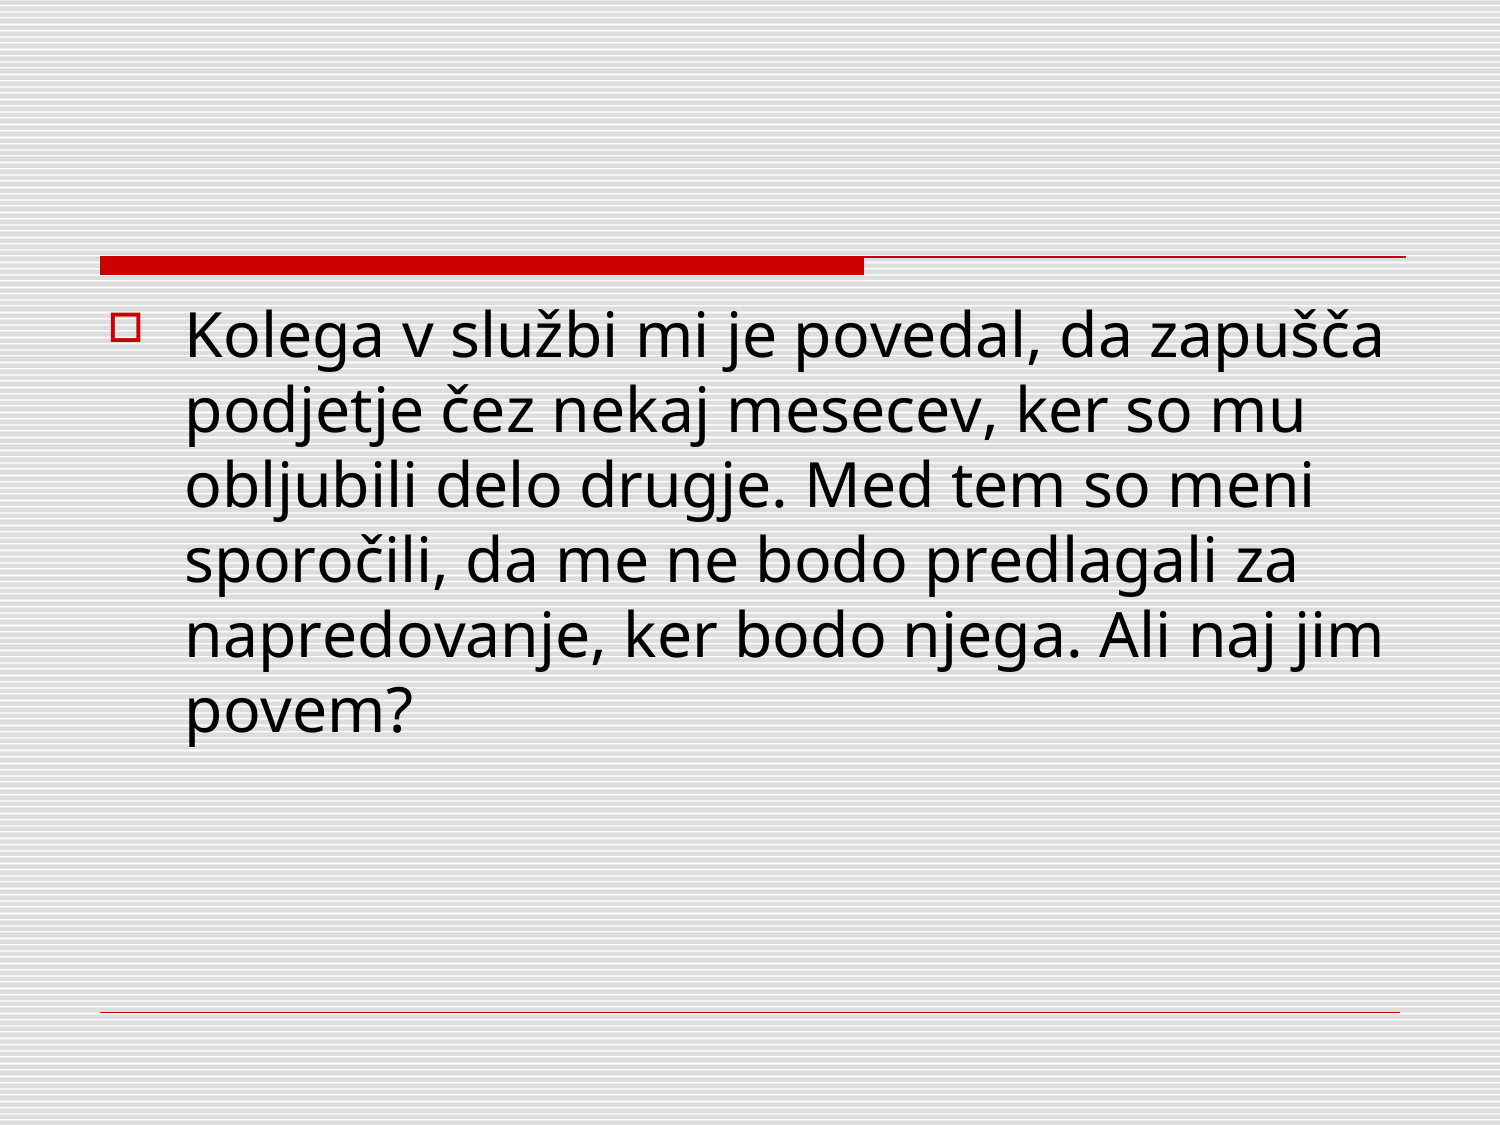

#
Kolega v službi mi je povedal, da zapušča podjetje čez nekaj mesecev, ker so mu obljubili delo drugje. Med tem so meni sporočili, da me ne bodo predlagali za napredovanje, ker bodo njega. Ali naj jim povem?